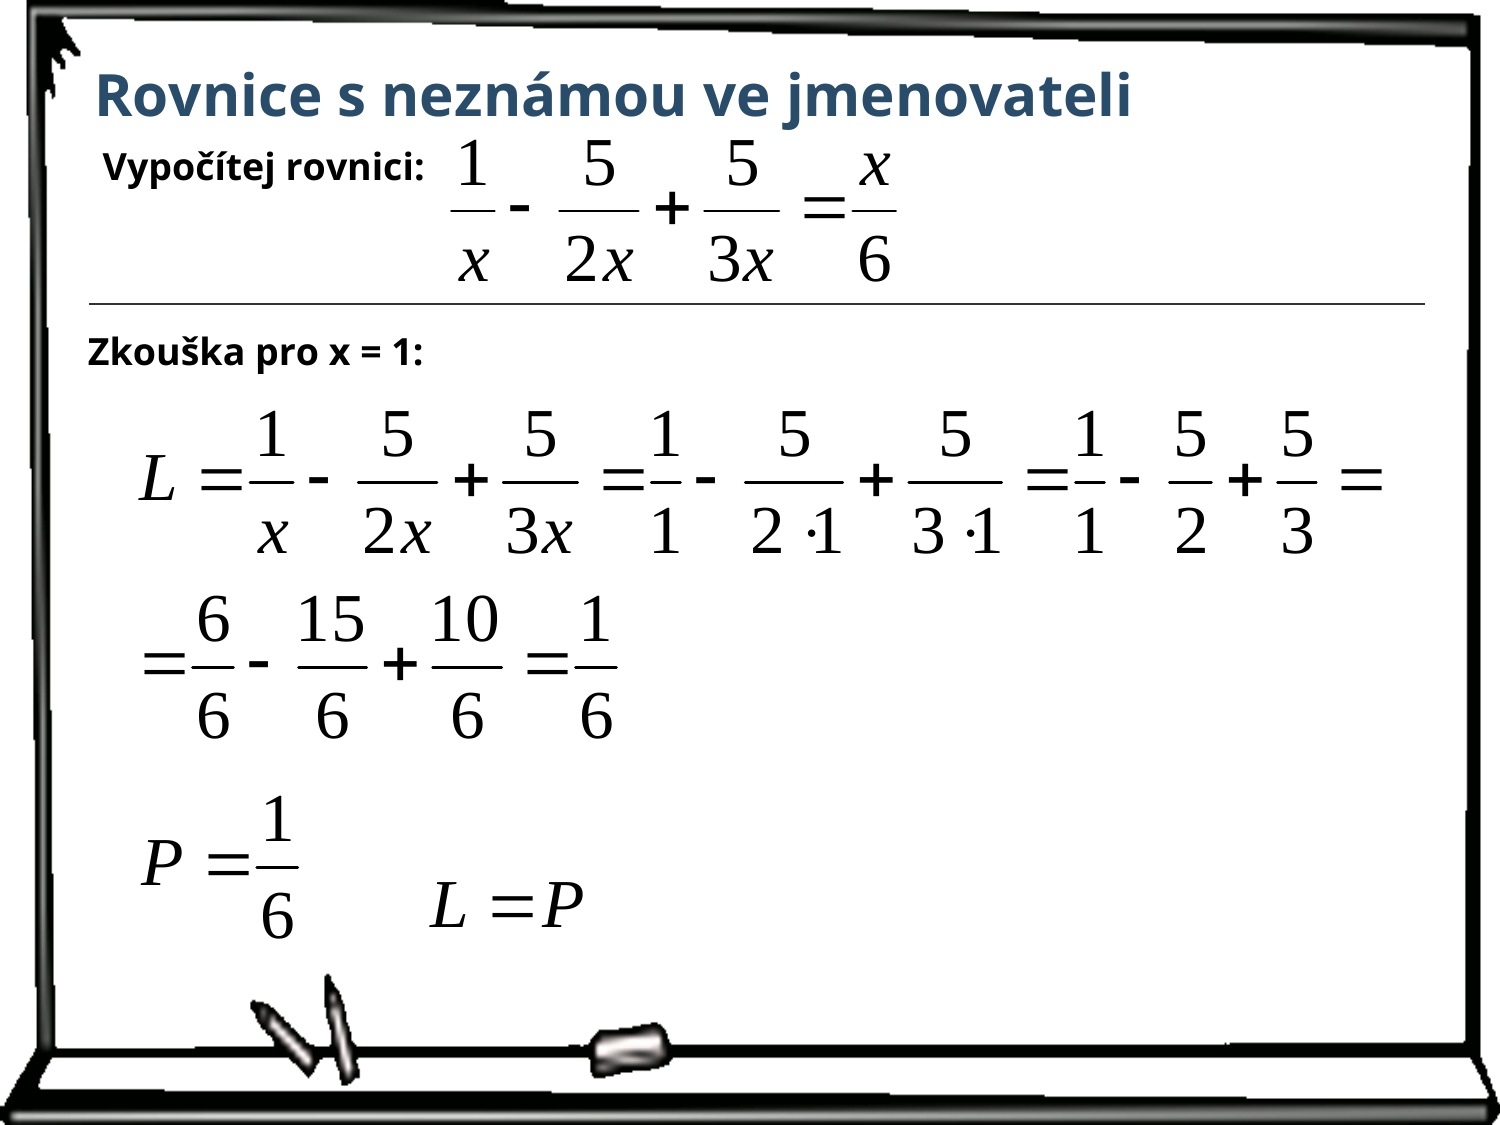

Rovnice s neznámou ve jmenovateli
Vypočítej rovnici:
Zkouška pro x = 1: